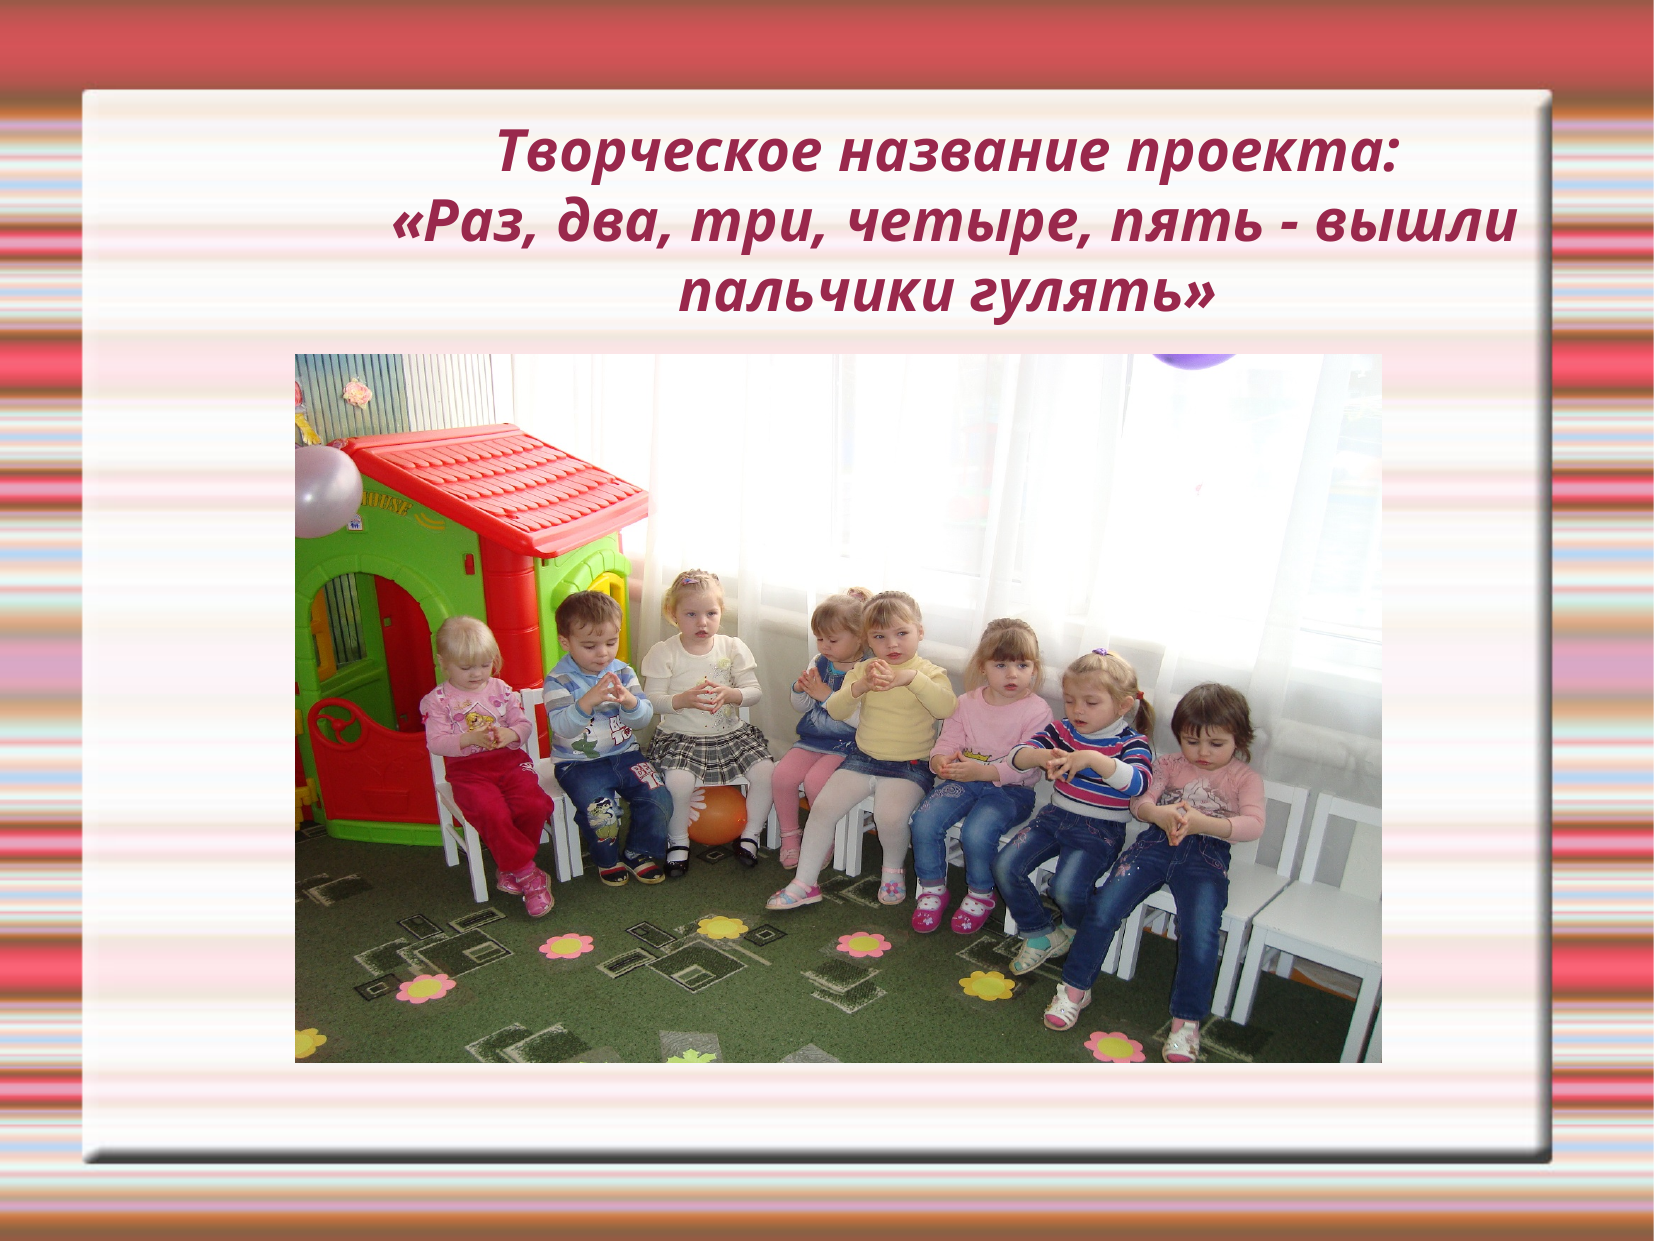

# Творческое название проекта: «Раз, два, три, четыре, пять - вышли пальчики гулять»